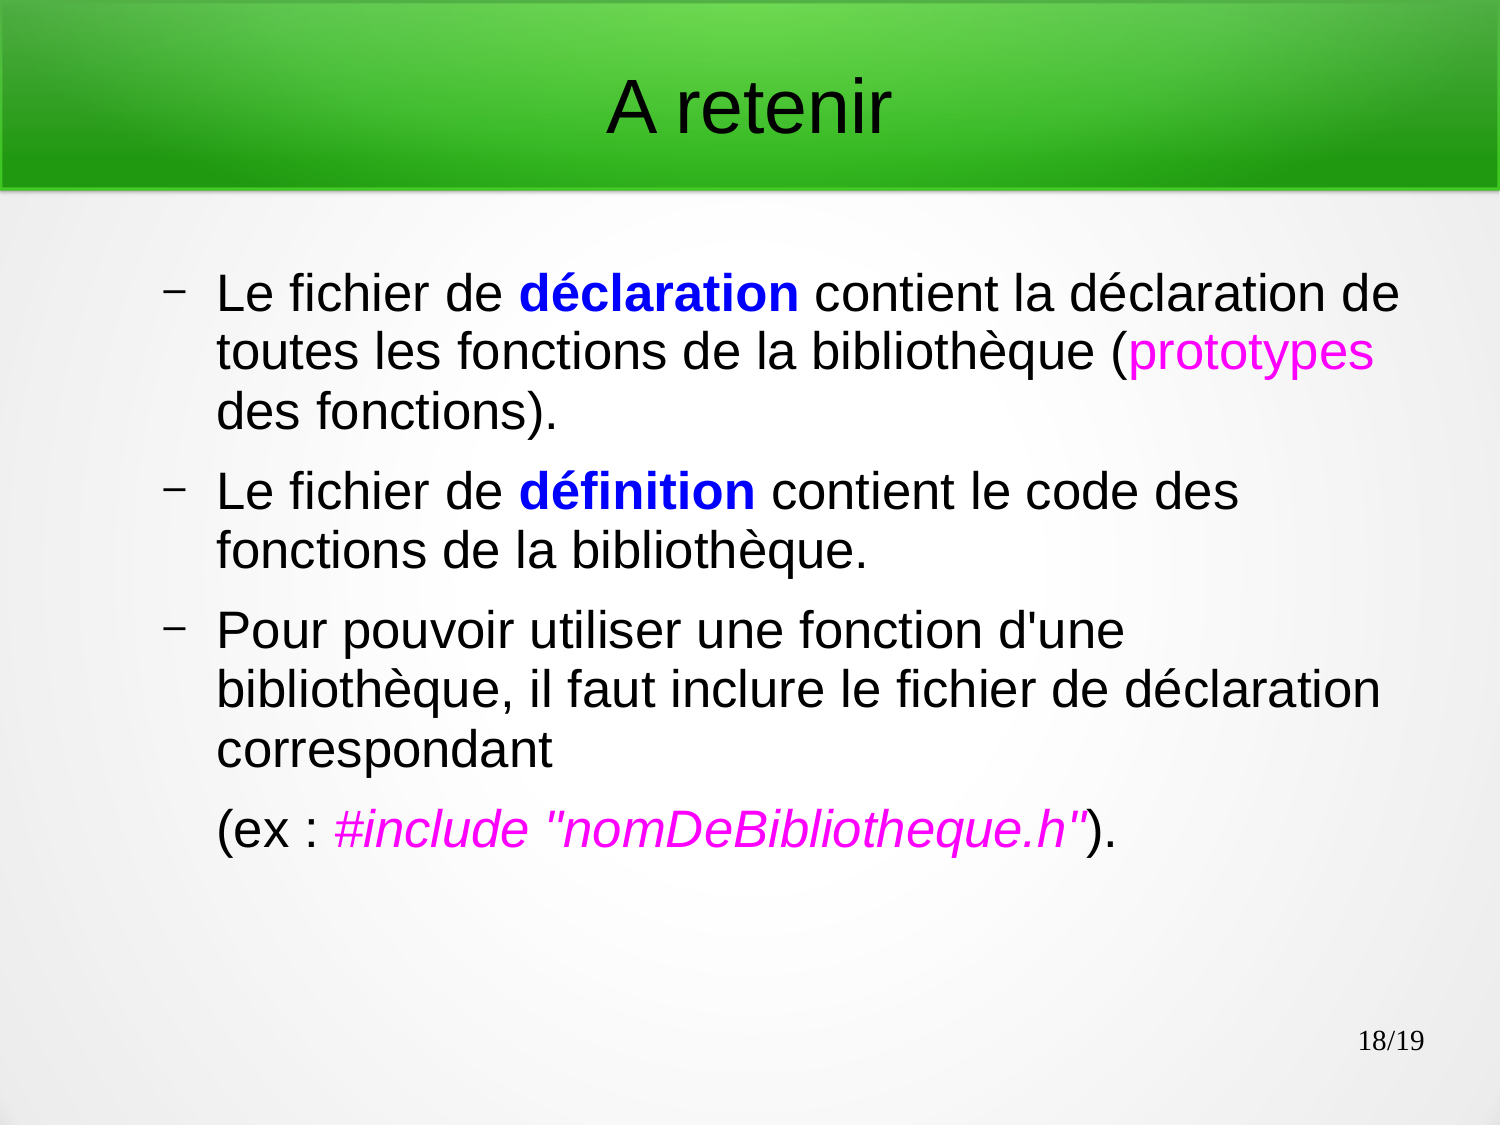

# A retenir
Le fichier de déclaration contient la déclaration de toutes les fonctions de la bibliothèque (prototypes des fonctions).
Le fichier de définition contient le code des fonctions de la bibliothèque.
Pour pouvoir utiliser une fonction d'une bibliothèque, il faut inclure le fichier de déclaration correspondant
(ex : #include "nomDeBibliotheque.h").
18